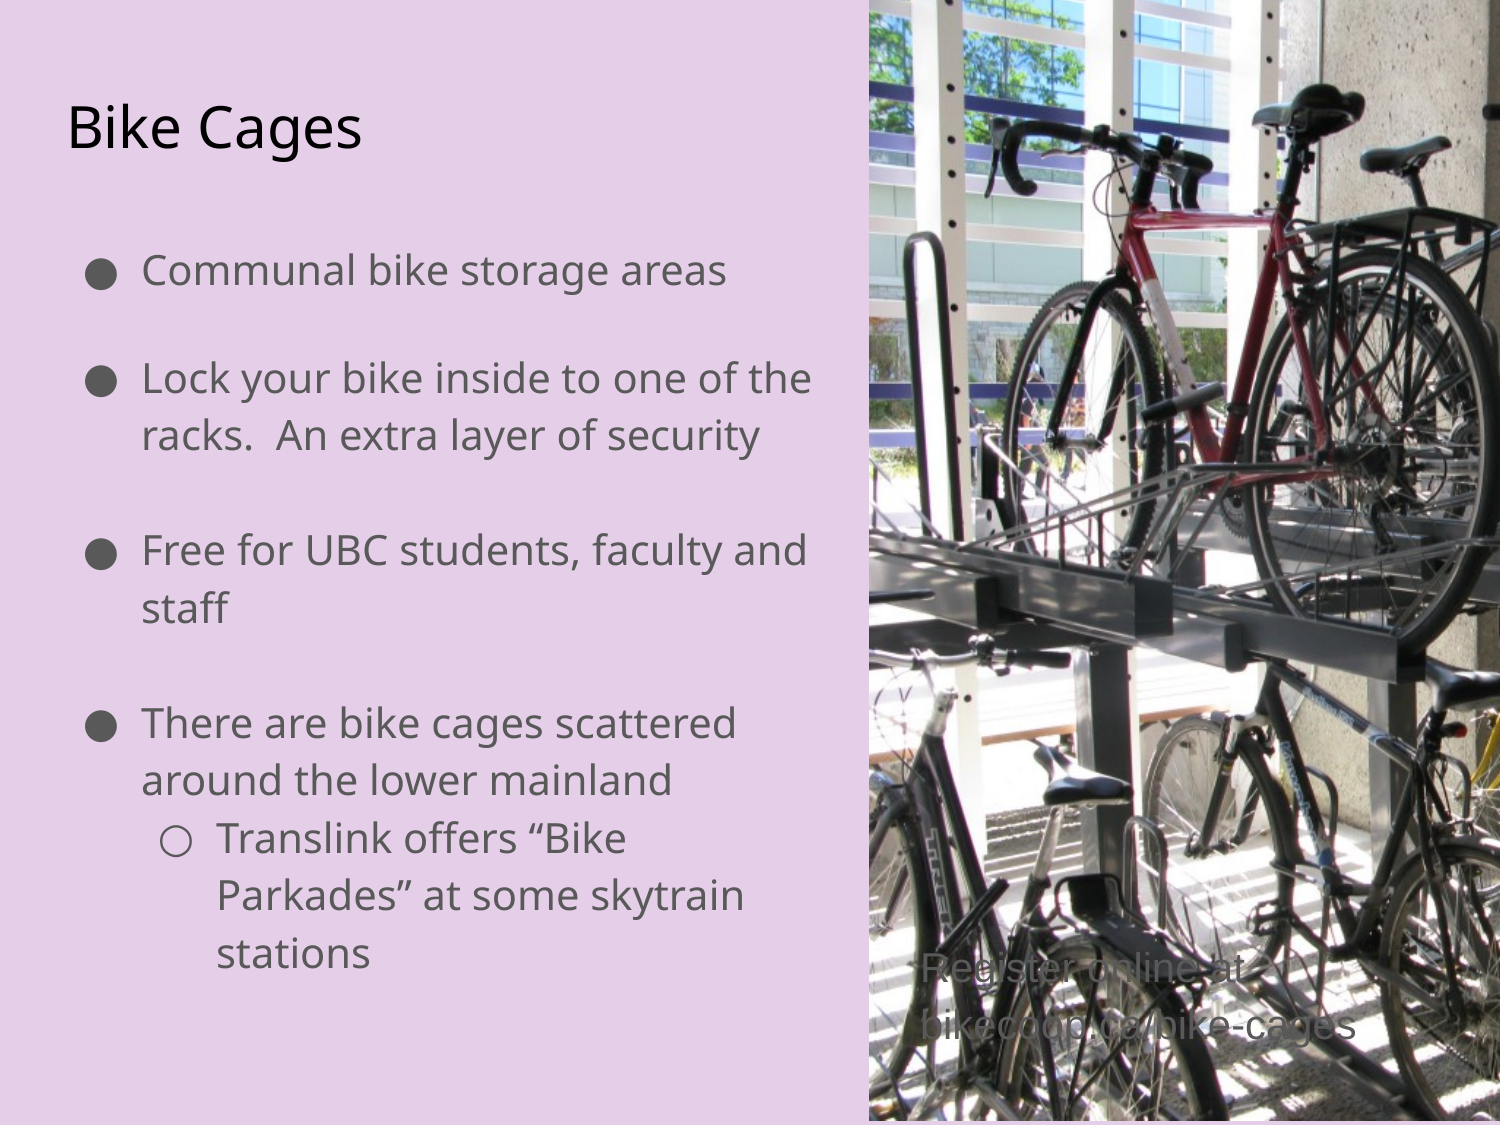

# Bike Cages
Communal bike storage areas
Lock your bike inside to one of the racks. An extra layer of security
Free for UBC students, faculty and staff
There are bike cages scattered around the lower mainland
Translink offers “Bike Parkades” at some skytrain stations
Register online at bikecoop.ca/bike-cages